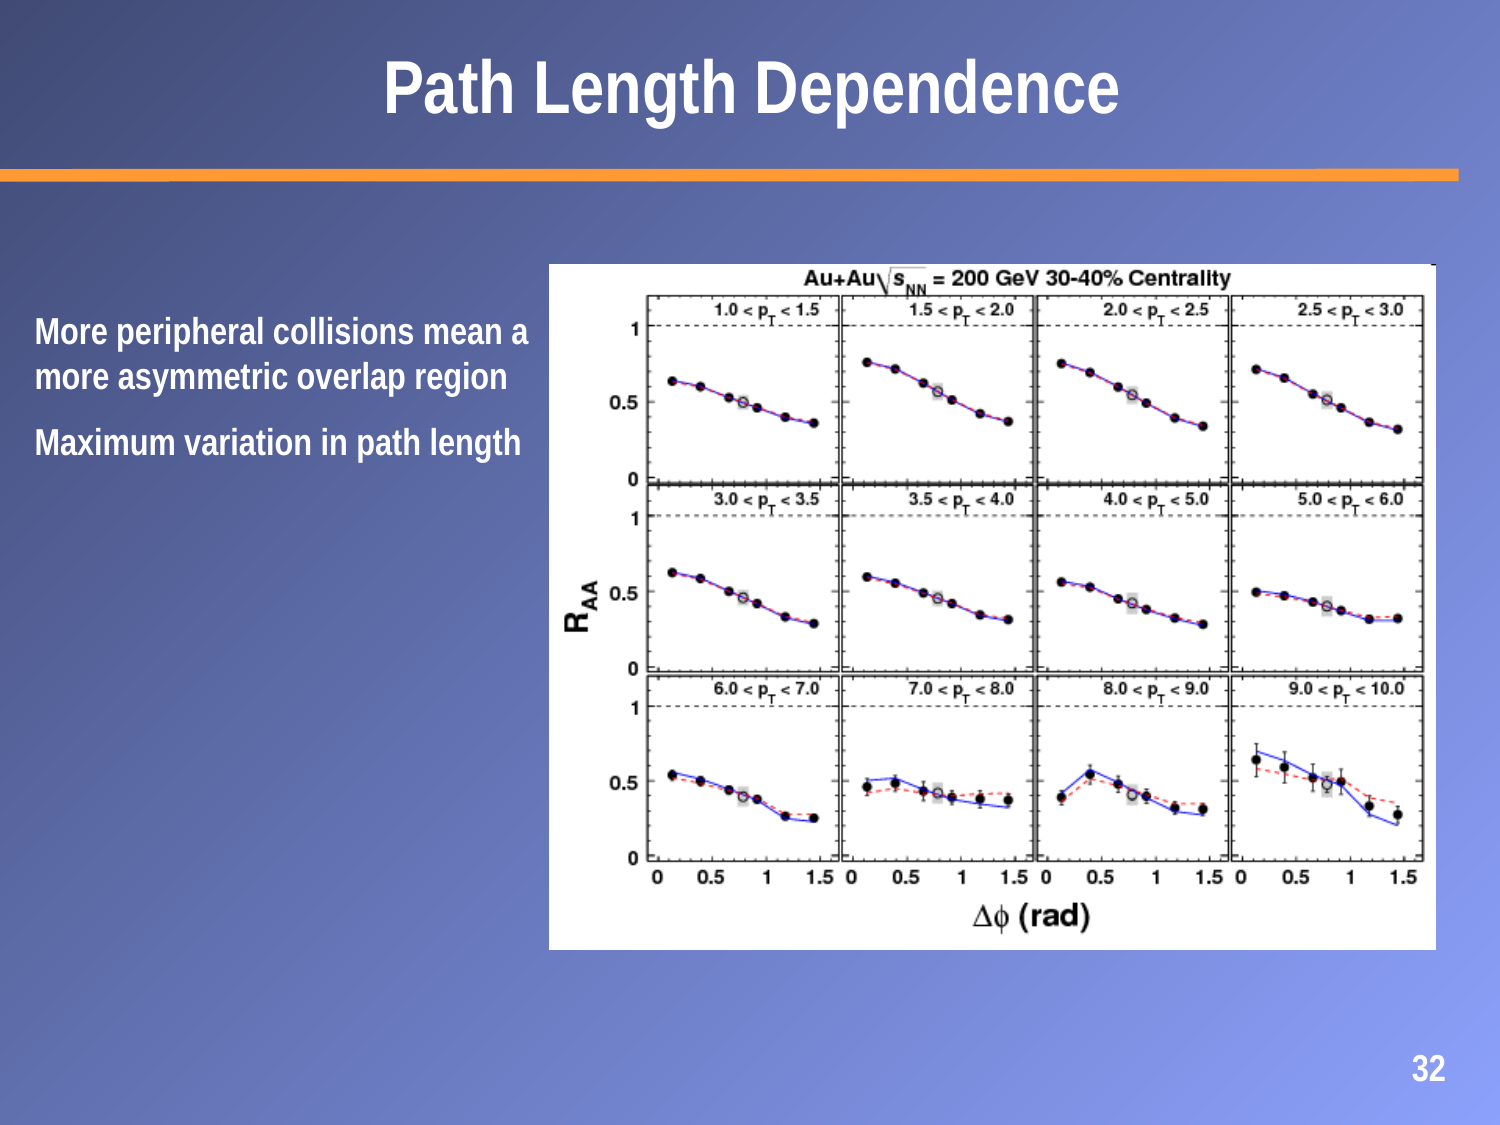

# Path Length Dependence
More peripheral collisions mean a more asymmetric overlap region
Maximum variation in path length
32